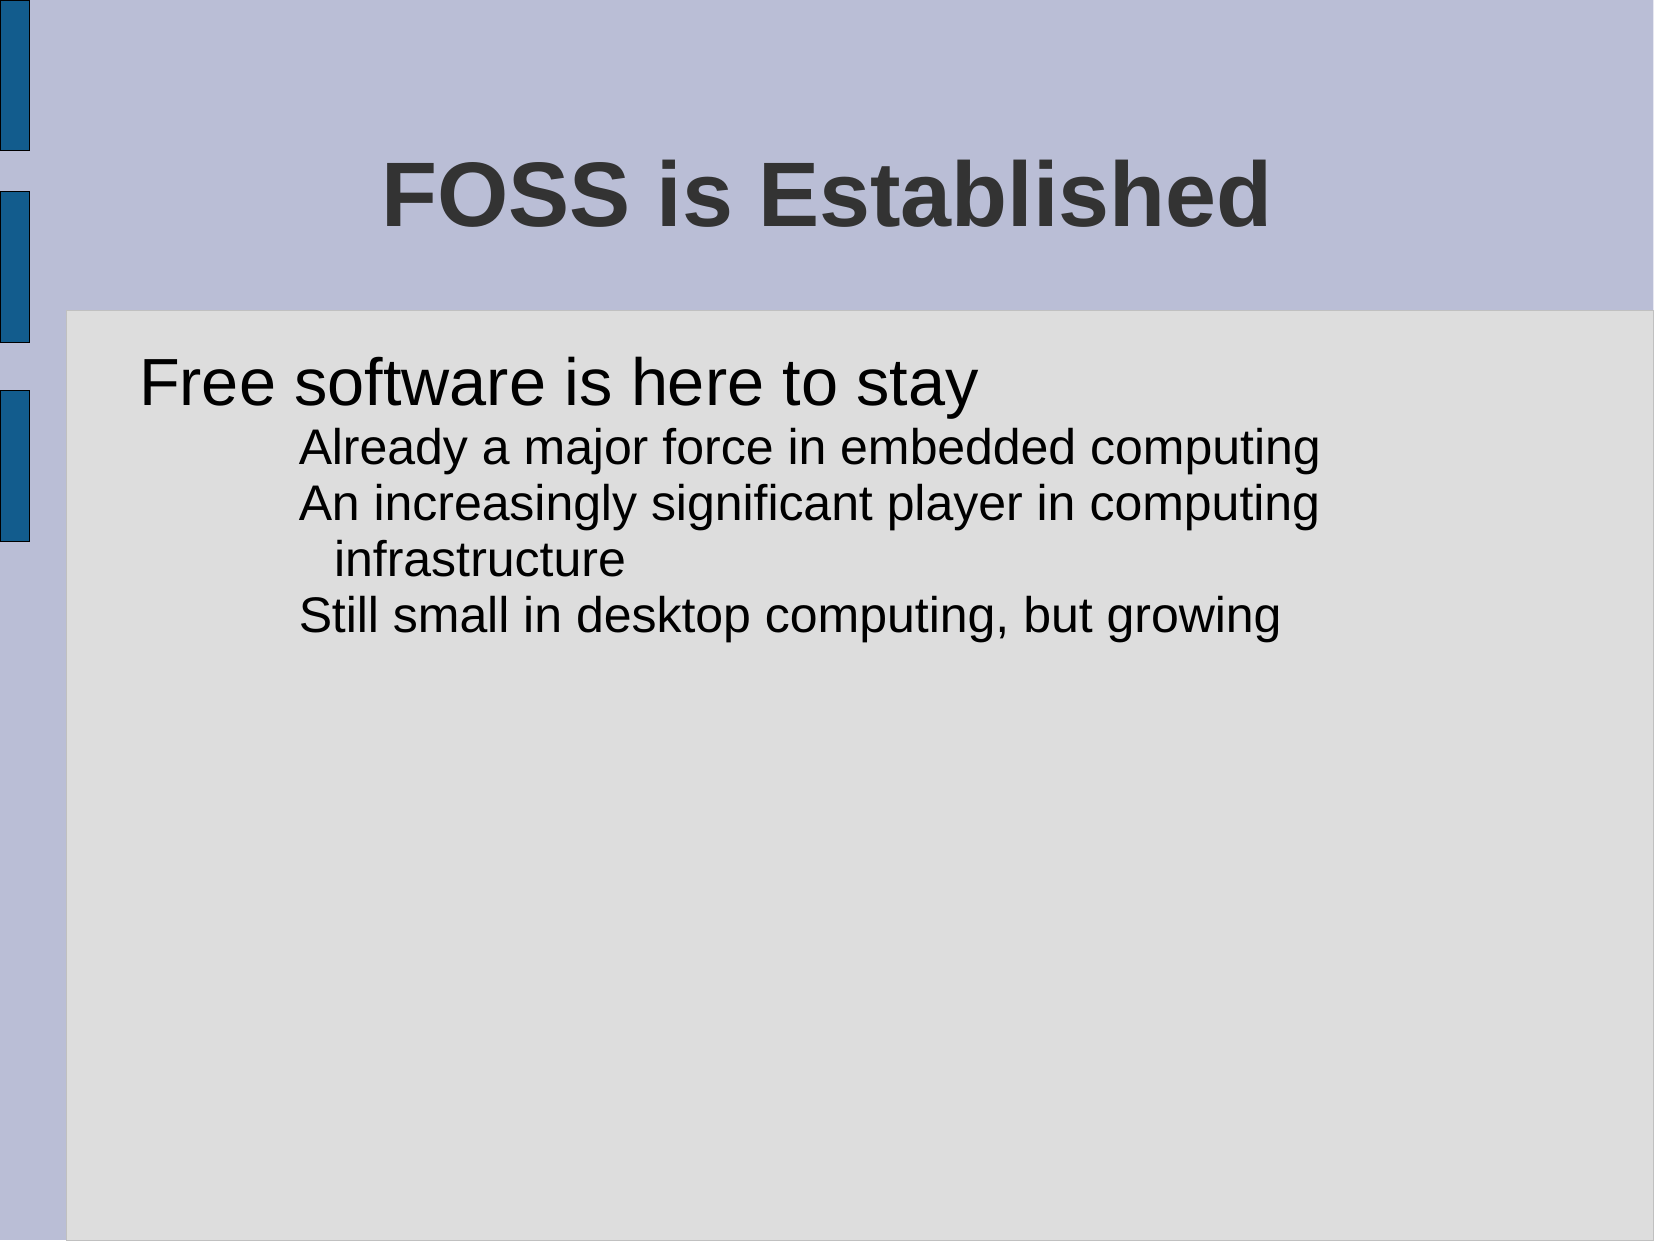

# FOSS is Established
Free software is here to stay
Already a major force in embedded computing
An increasingly significant player in computing infrastructure
Still small in desktop computing, but growing